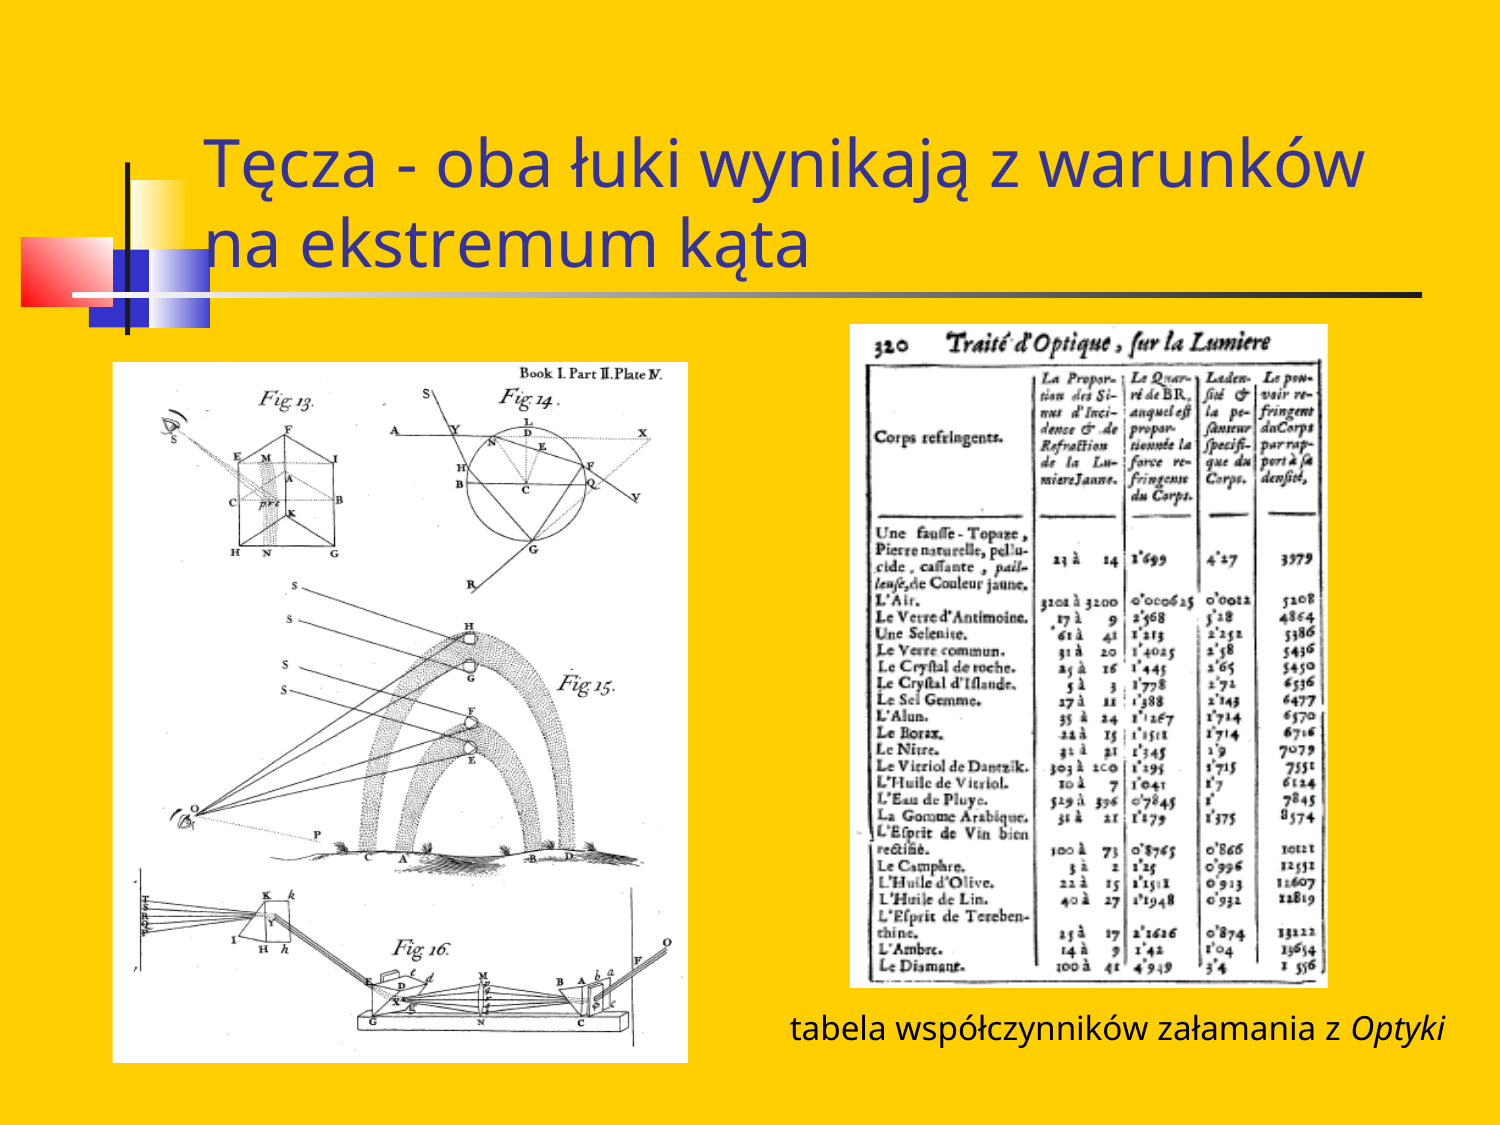

# Tęcza - oba łuki wynikają z warunków na ekstremum kąta
tabela współczynników załamania z Optyki